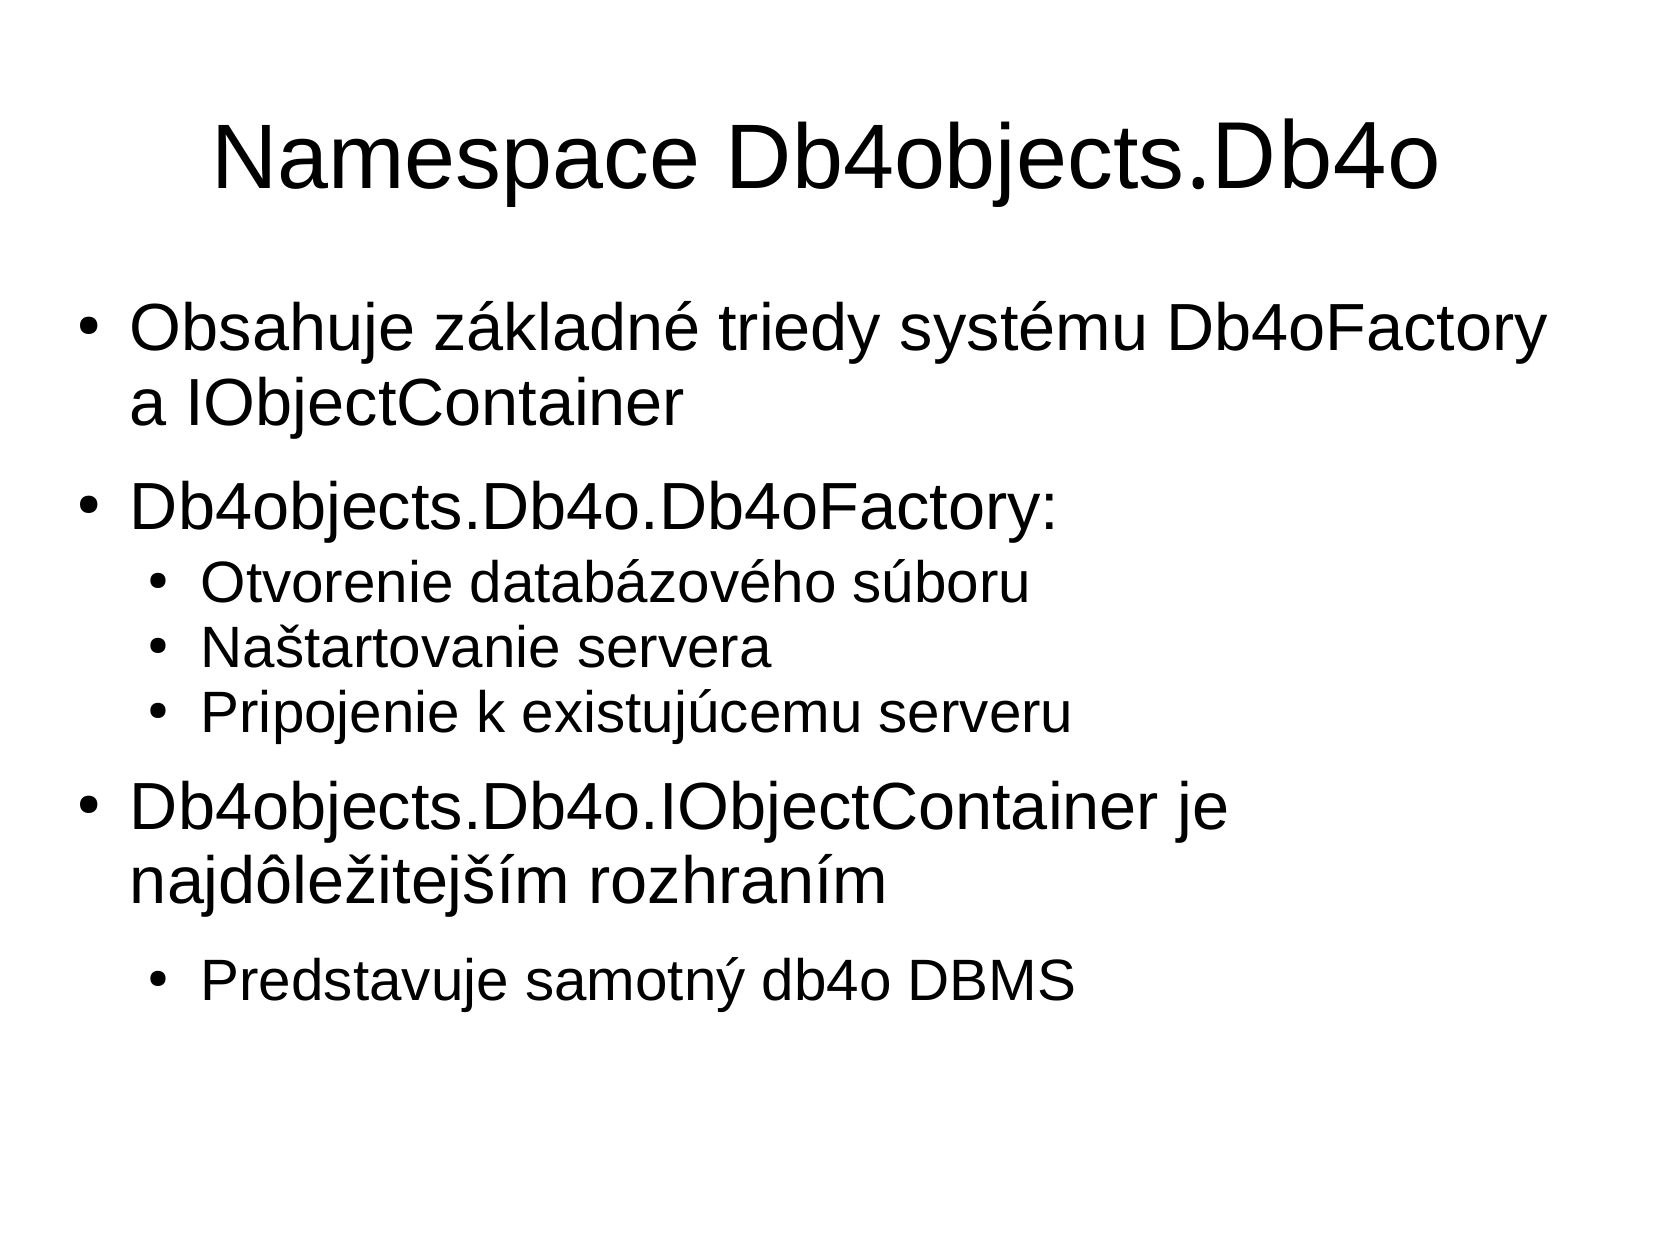

# Namespace Db4objects.Db4o
Obsahuje základné triedy systému Db4oFactory a IObjectContainer
Db4objects.Db4o.Db4oFactory:
Otvorenie databázového súboru
Naštartovanie servera
Pripojenie k existujúcemu serveru
Db4objects.Db4o.IObjectContainer je najdôležitejším rozhraním
Predstavuje samotný db4o DBMS